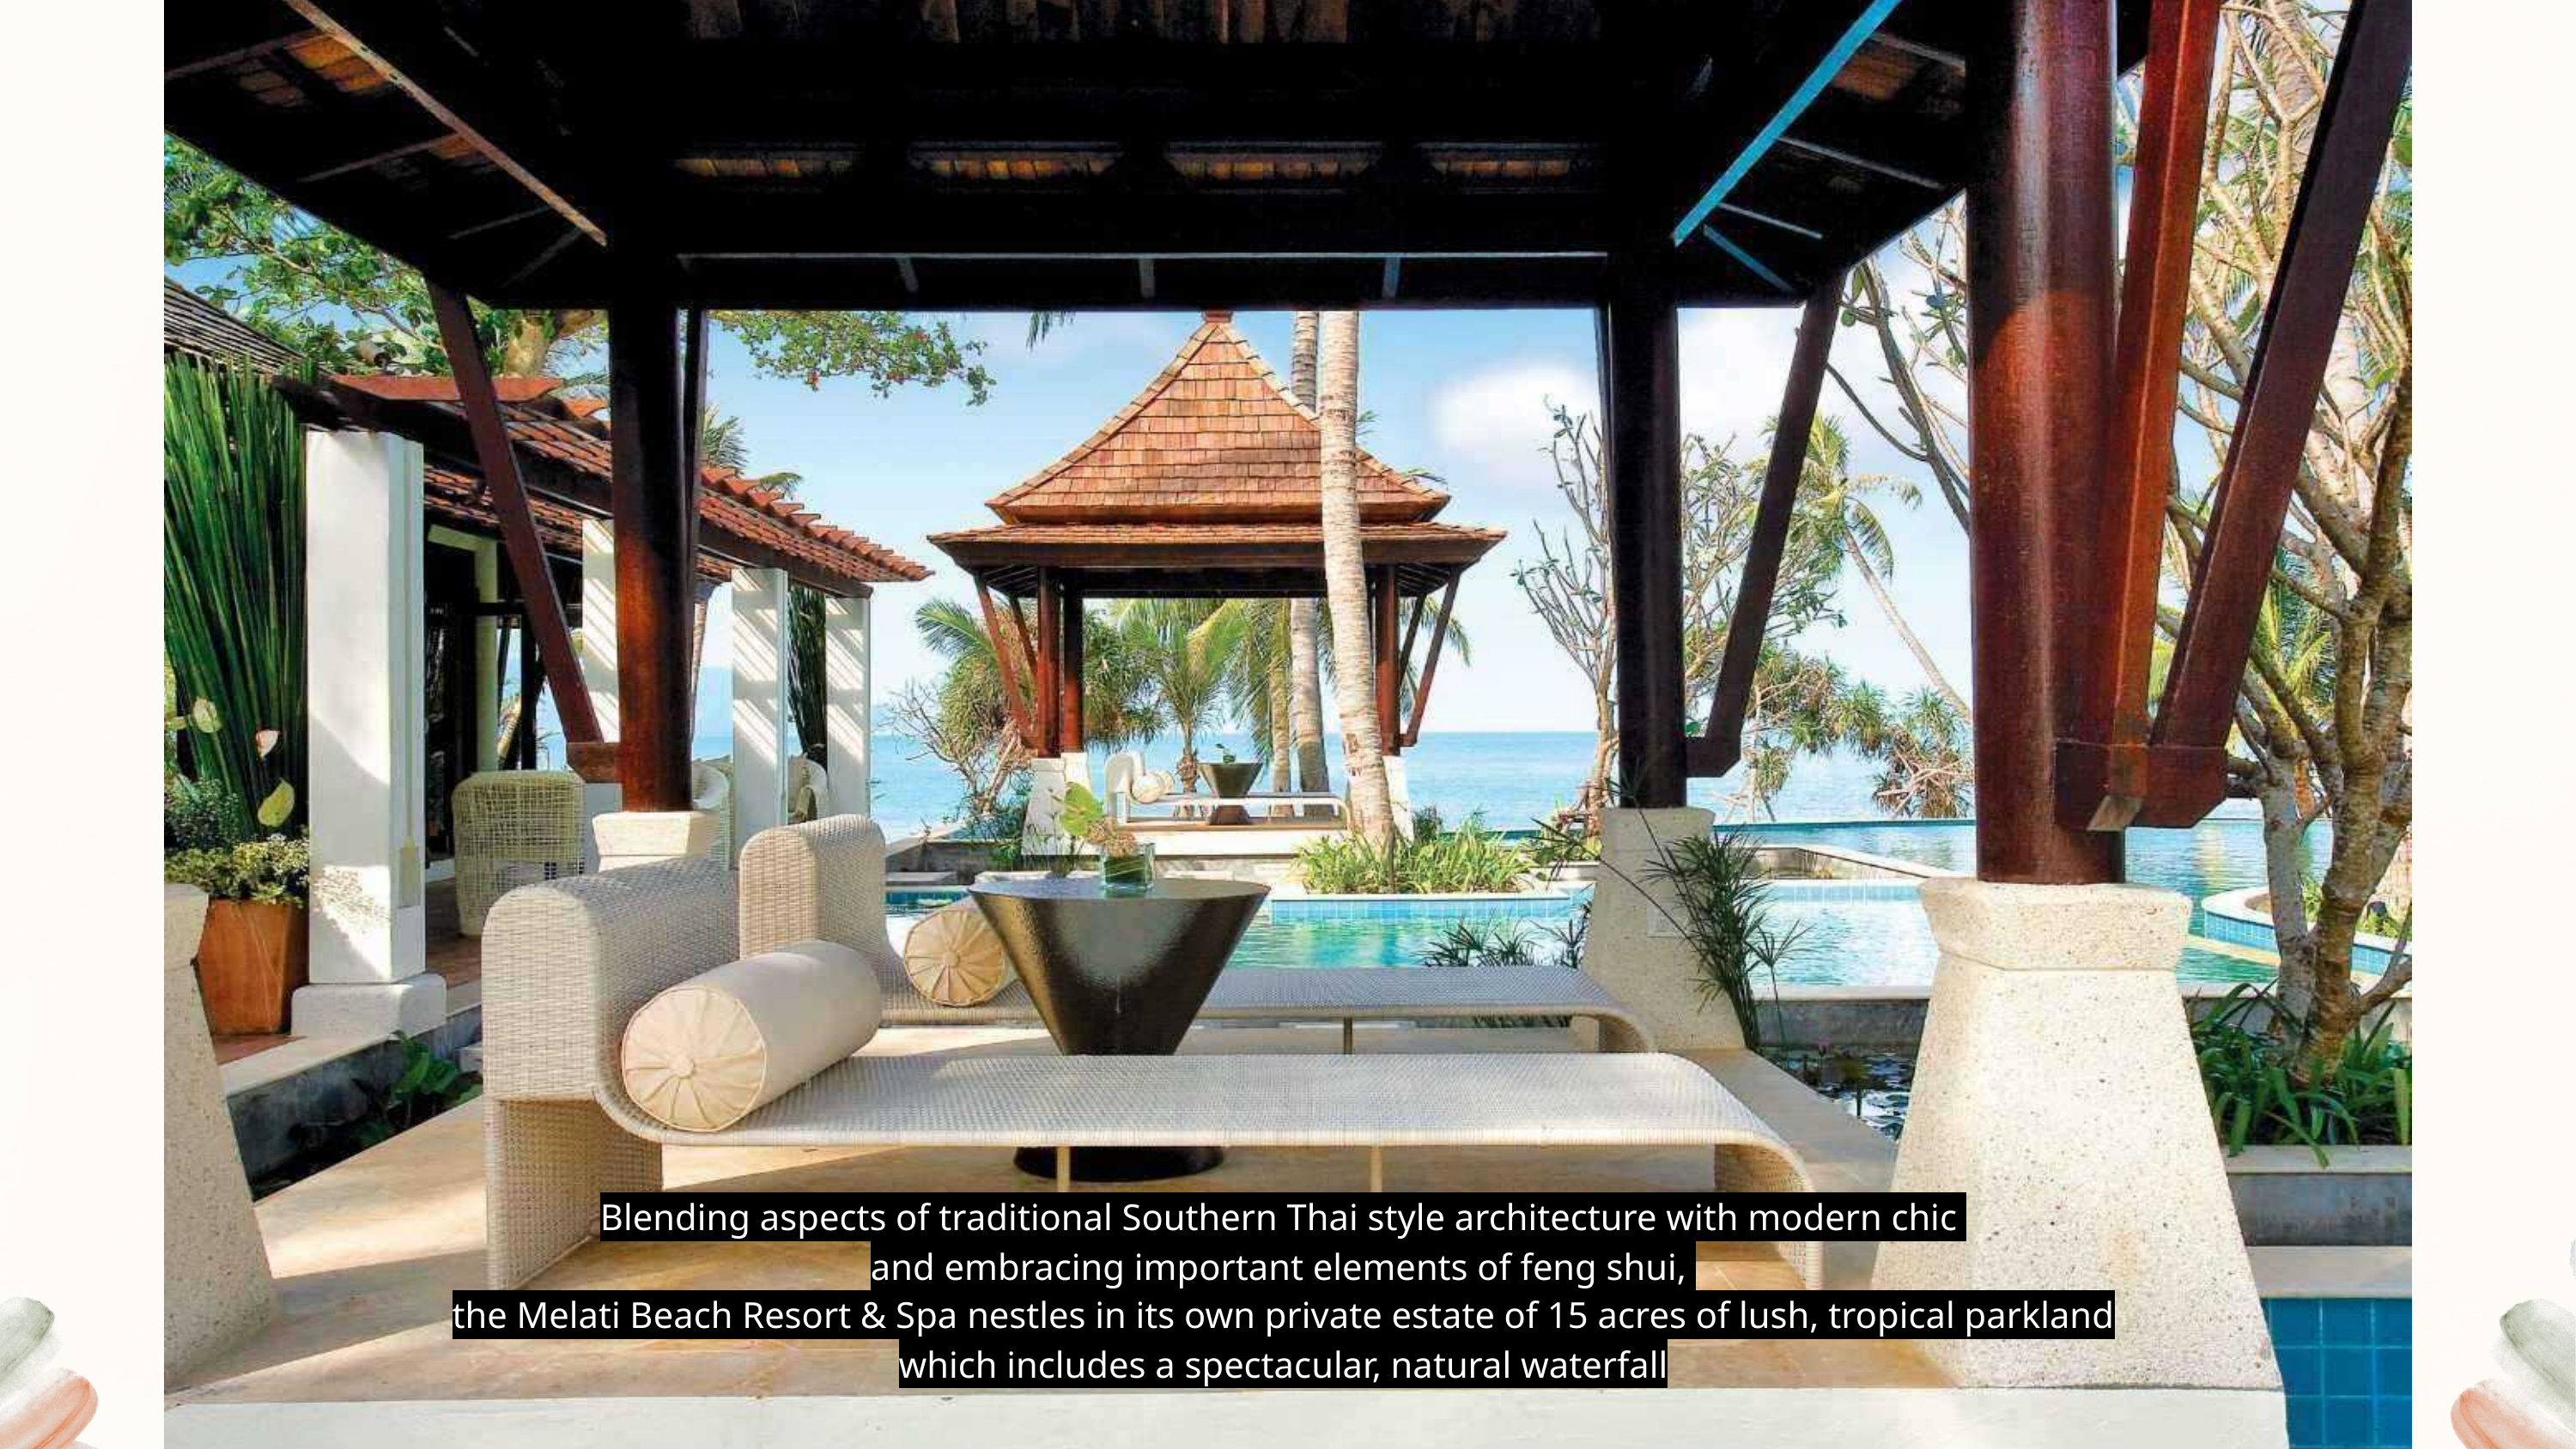

Blending aspects of traditional Southern Thai style architecture with modern chic
and embracing important elements of feng shui,
the Melati Beach Resort & Spa nestles in its own private estate of 15 acres of lush, tropical parkland which includes a spectacular, natural waterfall